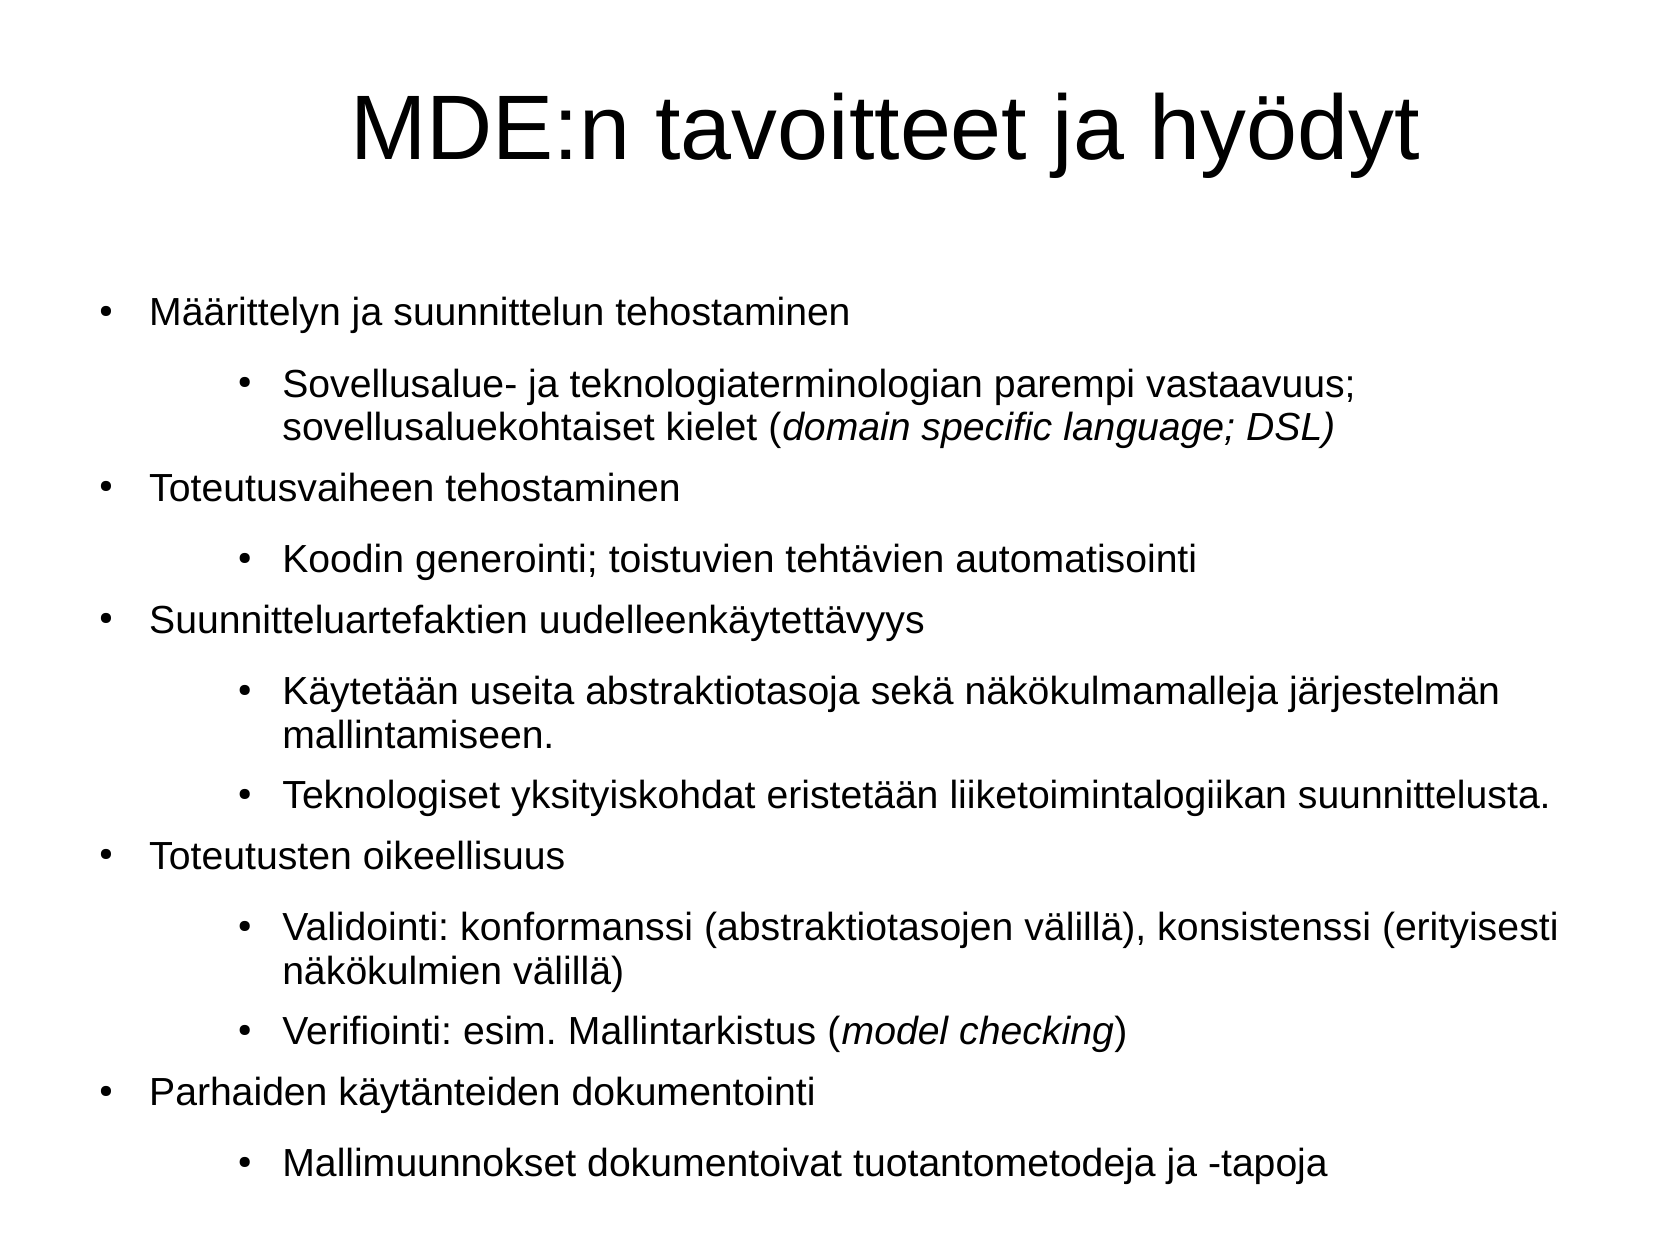

# MDE:n tavoitteet ja hyödyt
Määrittelyn ja suunnittelun tehostaminen
Sovellusalue- ja teknologiaterminologian parempi vastaavuus; sovellusaluekohtaiset kielet (domain specific language; DSL)
Toteutusvaiheen tehostaminen
Koodin generointi; toistuvien tehtävien automatisointi
Suunnitteluartefaktien uudelleenkäytettävyys
Käytetään useita abstraktiotasoja sekä näkökulmamalleja järjestelmän mallintamiseen.
Teknologiset yksityiskohdat eristetään liiketoimintalogiikan suunnittelusta.
Toteutusten oikeellisuus
Validointi: konformanssi (abstraktiotasojen välillä), konsistenssi (erityisesti näkökulmien välillä)
Verifiointi: esim. Mallintarkistus (model checking)
Parhaiden käytänteiden dokumentointi
Mallimuunnokset dokumentoivat tuotantometodeja ja -tapoja